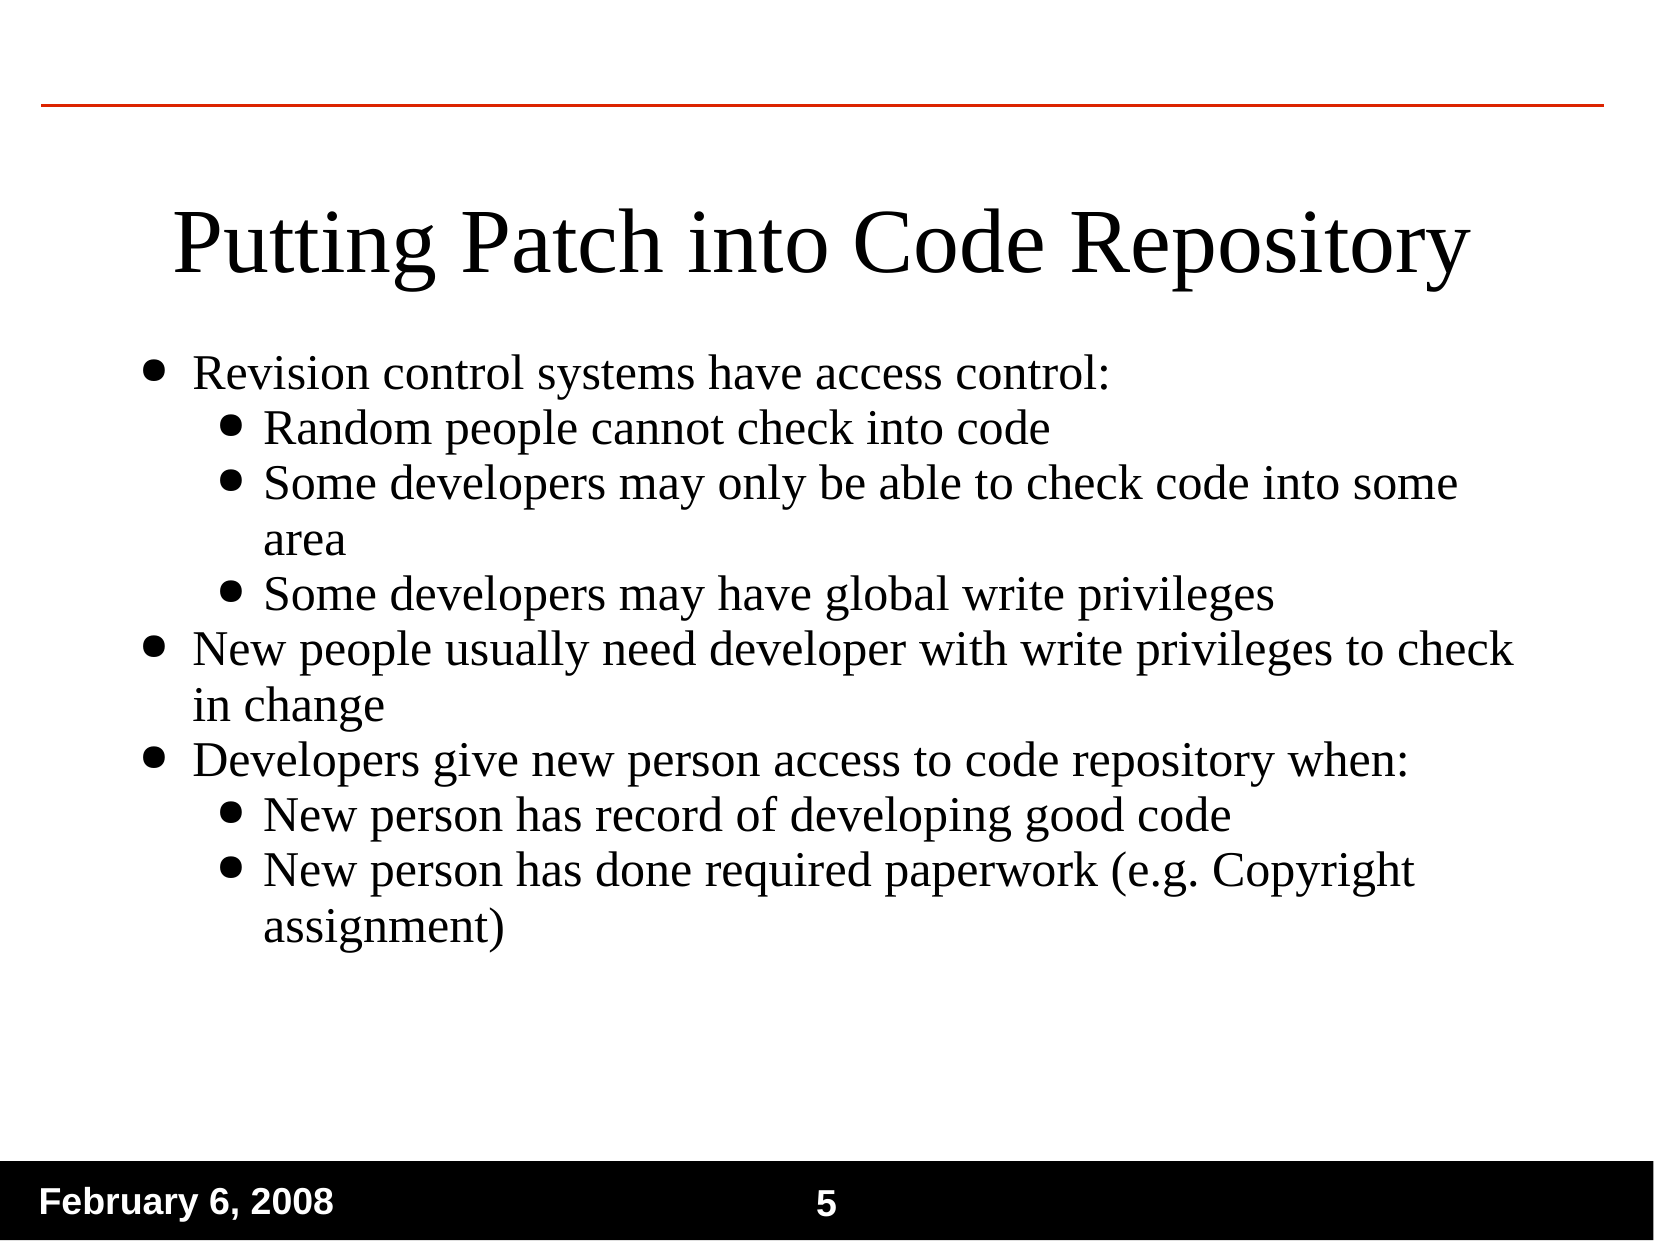

# Putting Patch into Code Repository
Revision control systems have access control:
Random people cannot check into code
Some developers may only be able to check code into some area
Some developers may have global write privileges
New people usually need developer with write privileges to check in change
Developers give new person access to code repository when:
New person has record of developing good code
New person has done required paperwork (e.g. Copyright assignment)